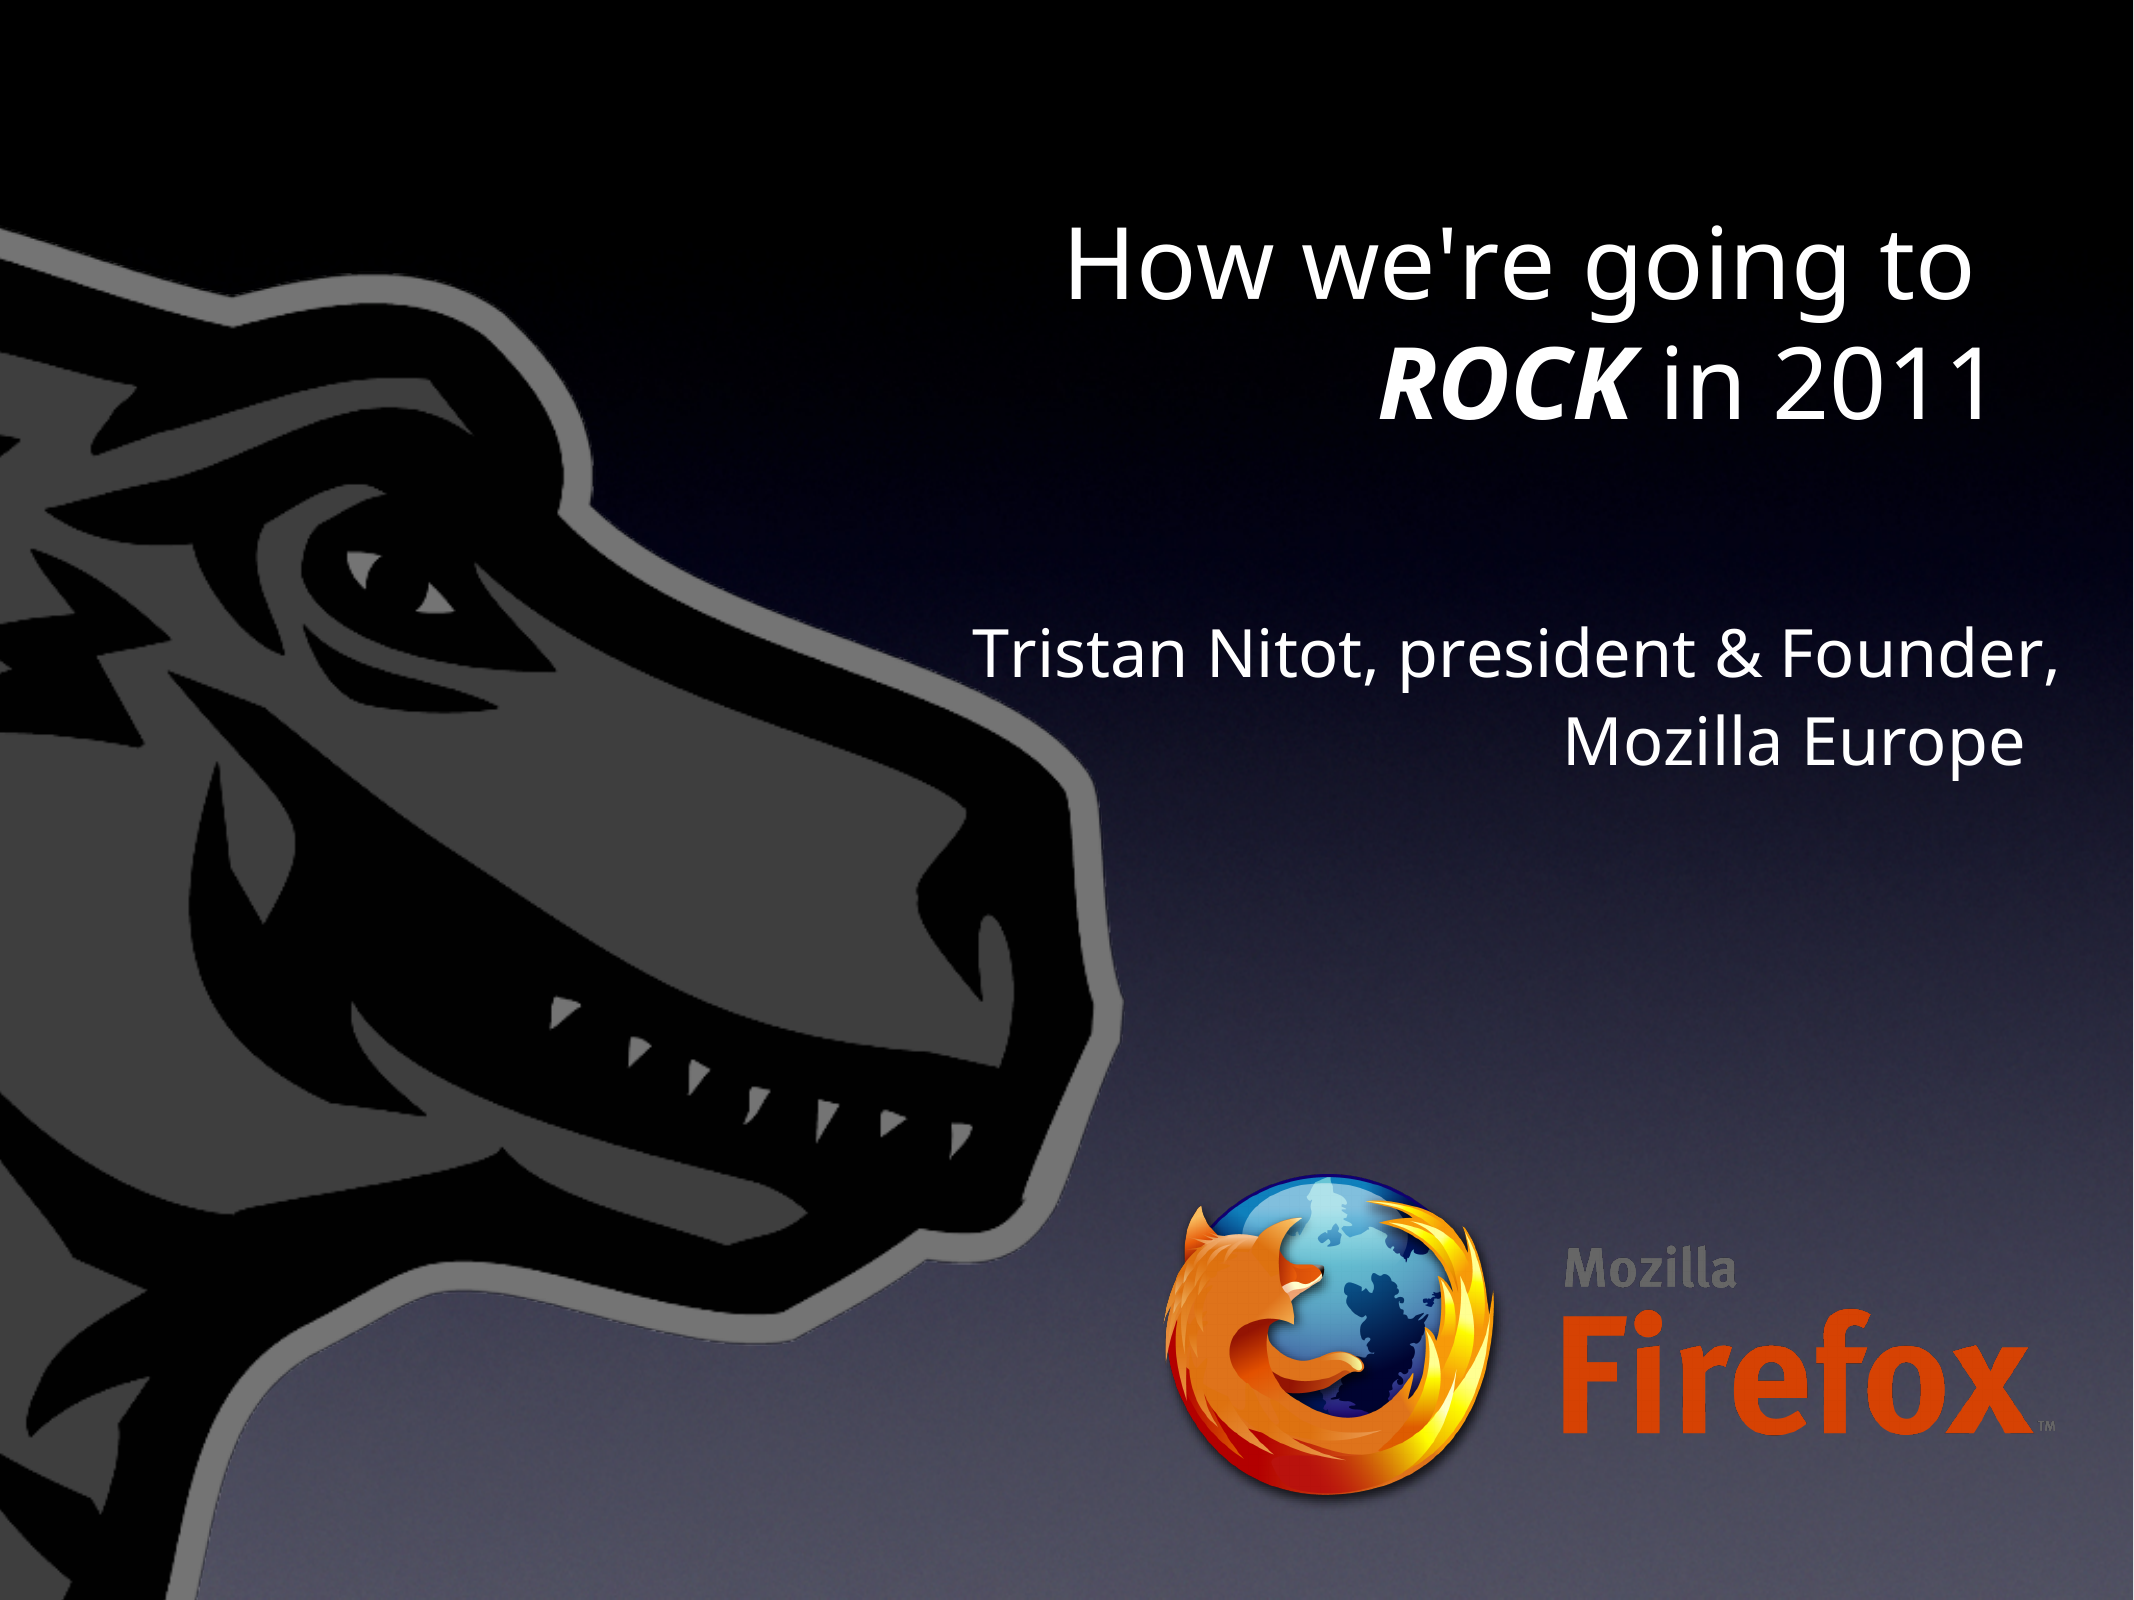

How we're going to
ROCK in 2011
Tristan Nitot, president & Founder,
Mozilla Europe